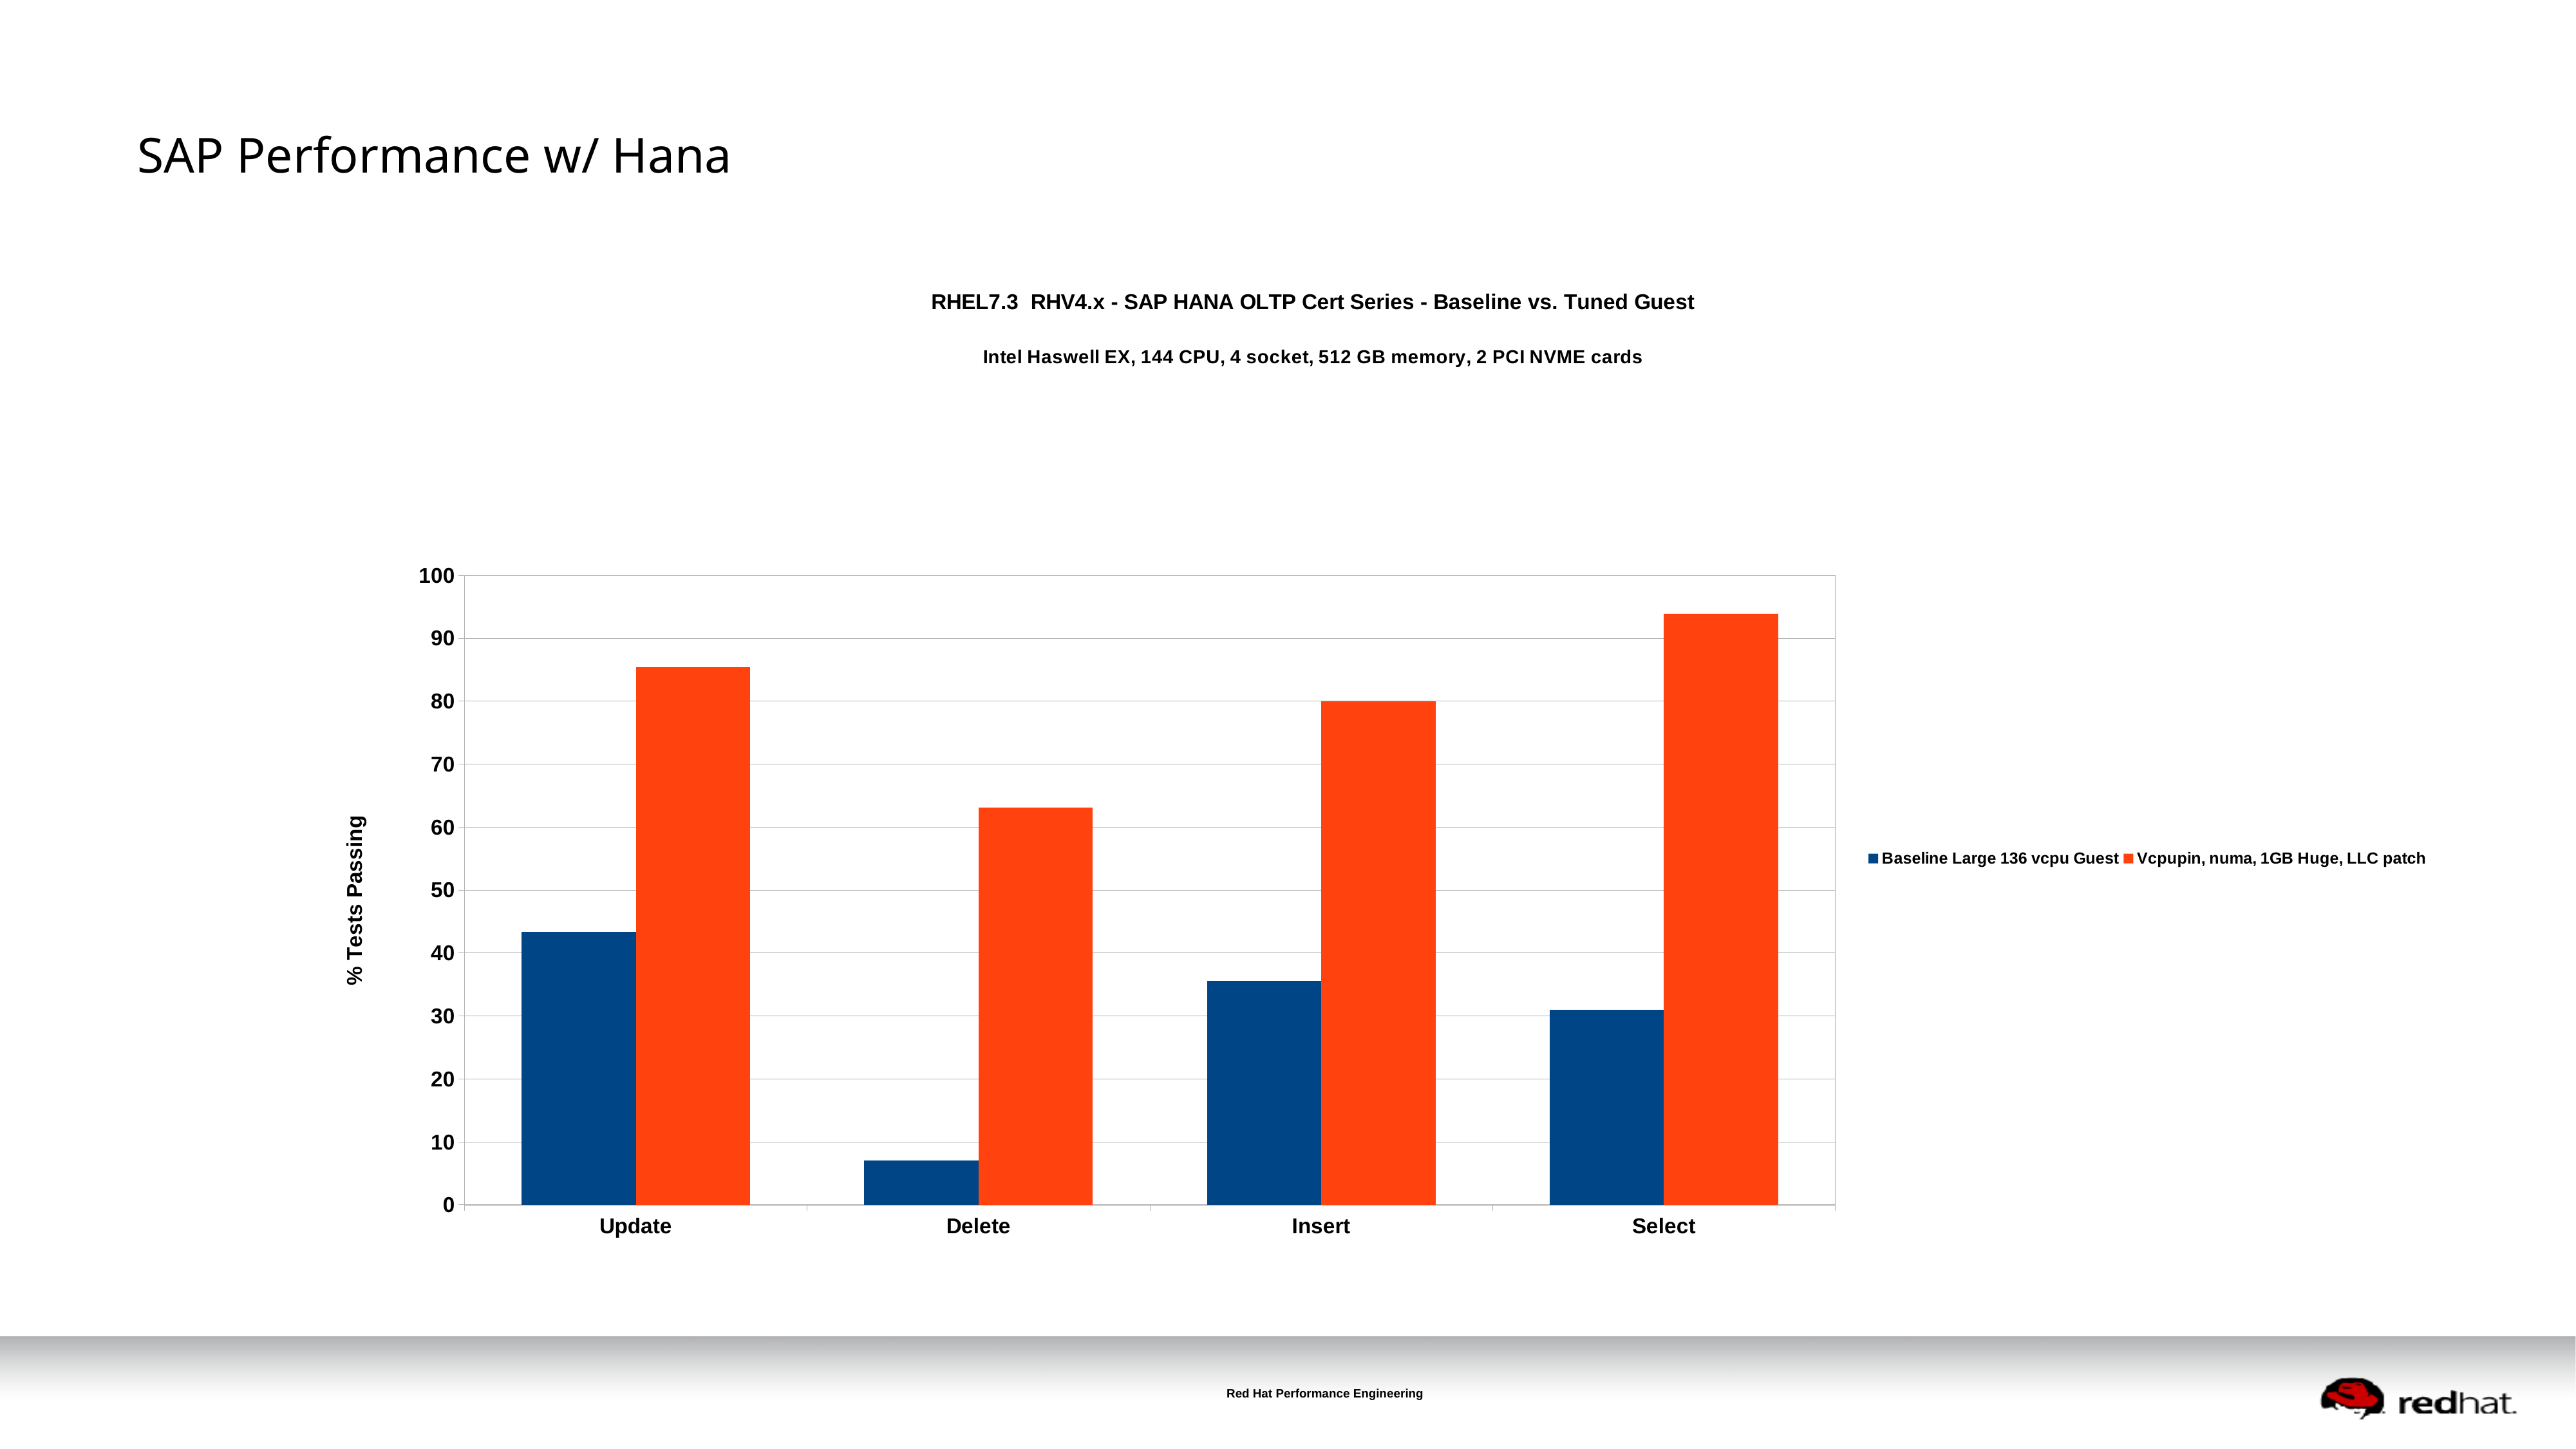

# SAP Performance w/ Hana
### Chart: RHEL7.3 RHV4.x - SAP HANA OLTP Cert Series - Baseline vs. Tuned Guest
Intel Haswell EX, 144 CPU, 4 socket, 512 GB memory, 2 PCI NVME cards
| Category | Baseline Large 136 vcpu Guest | Vcpupin, numa, 1GB Huge, LLC patch |
|---|---|---|
| Update | 43.4 | 85.4 |
| Delete | 7.1 | 63.1 |
| Insert | 35.6 | 80.0 |
| Select | 31.0 | 93.9 |